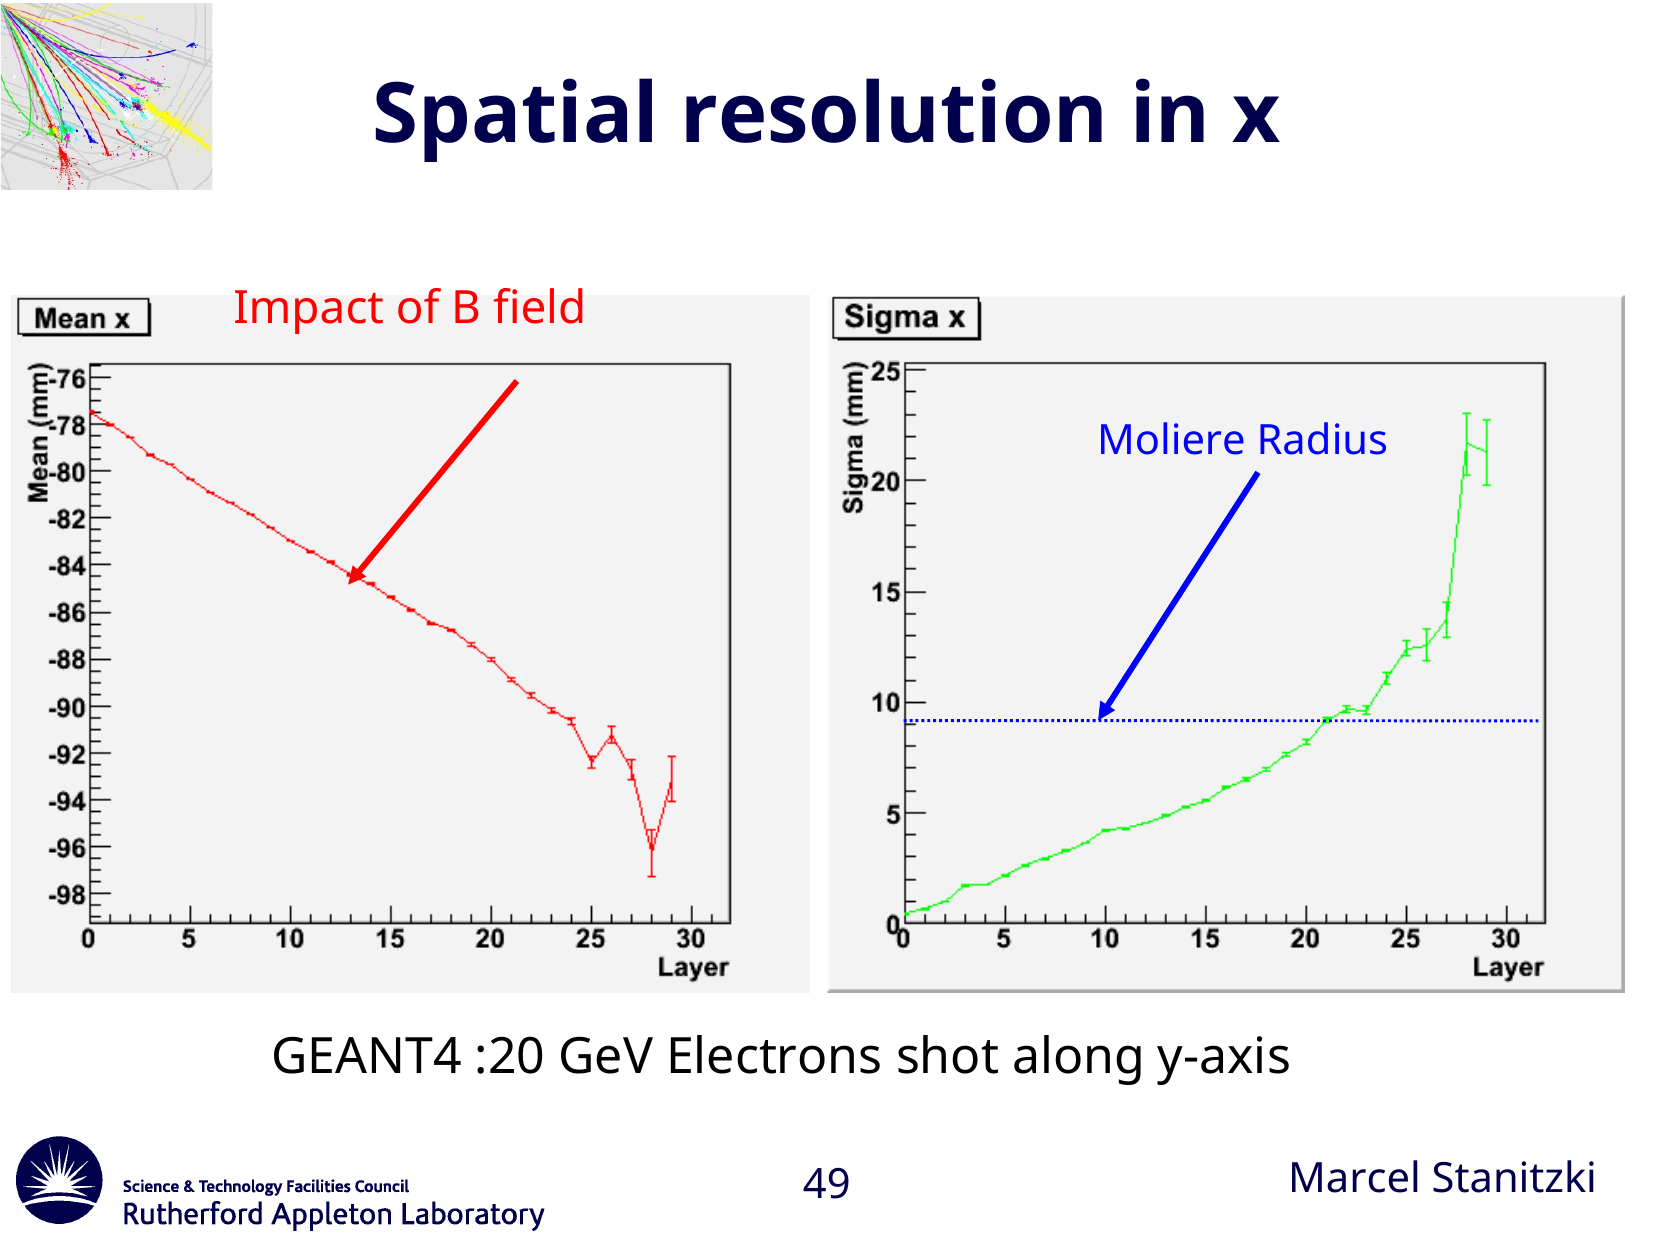

# Spatial resolution in x
Impact of B field
Moliere Radius
GEANT4 :20 GeV Electrons shot along y-axis